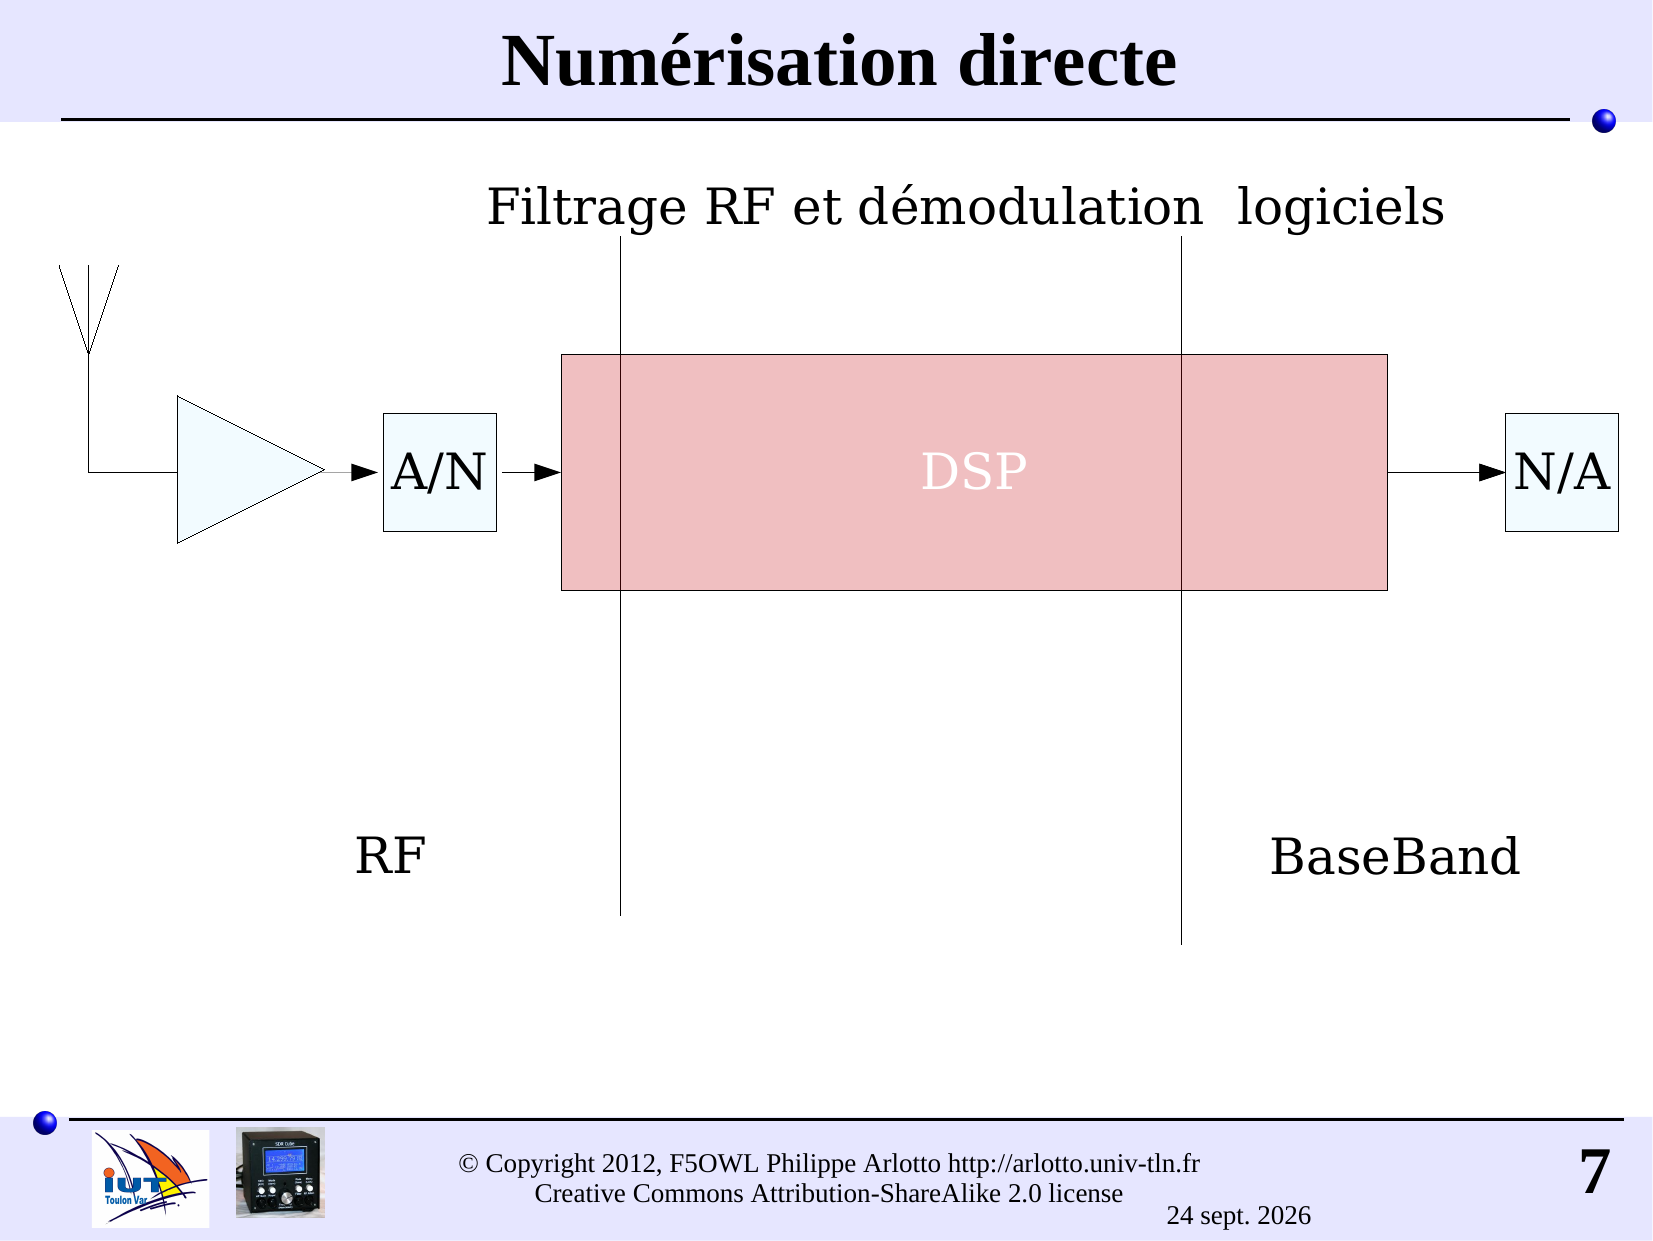

# Numérisation directe
Filtrage RF et démodulation logiciels
DSP
A/N
N/A
RF
BaseBand